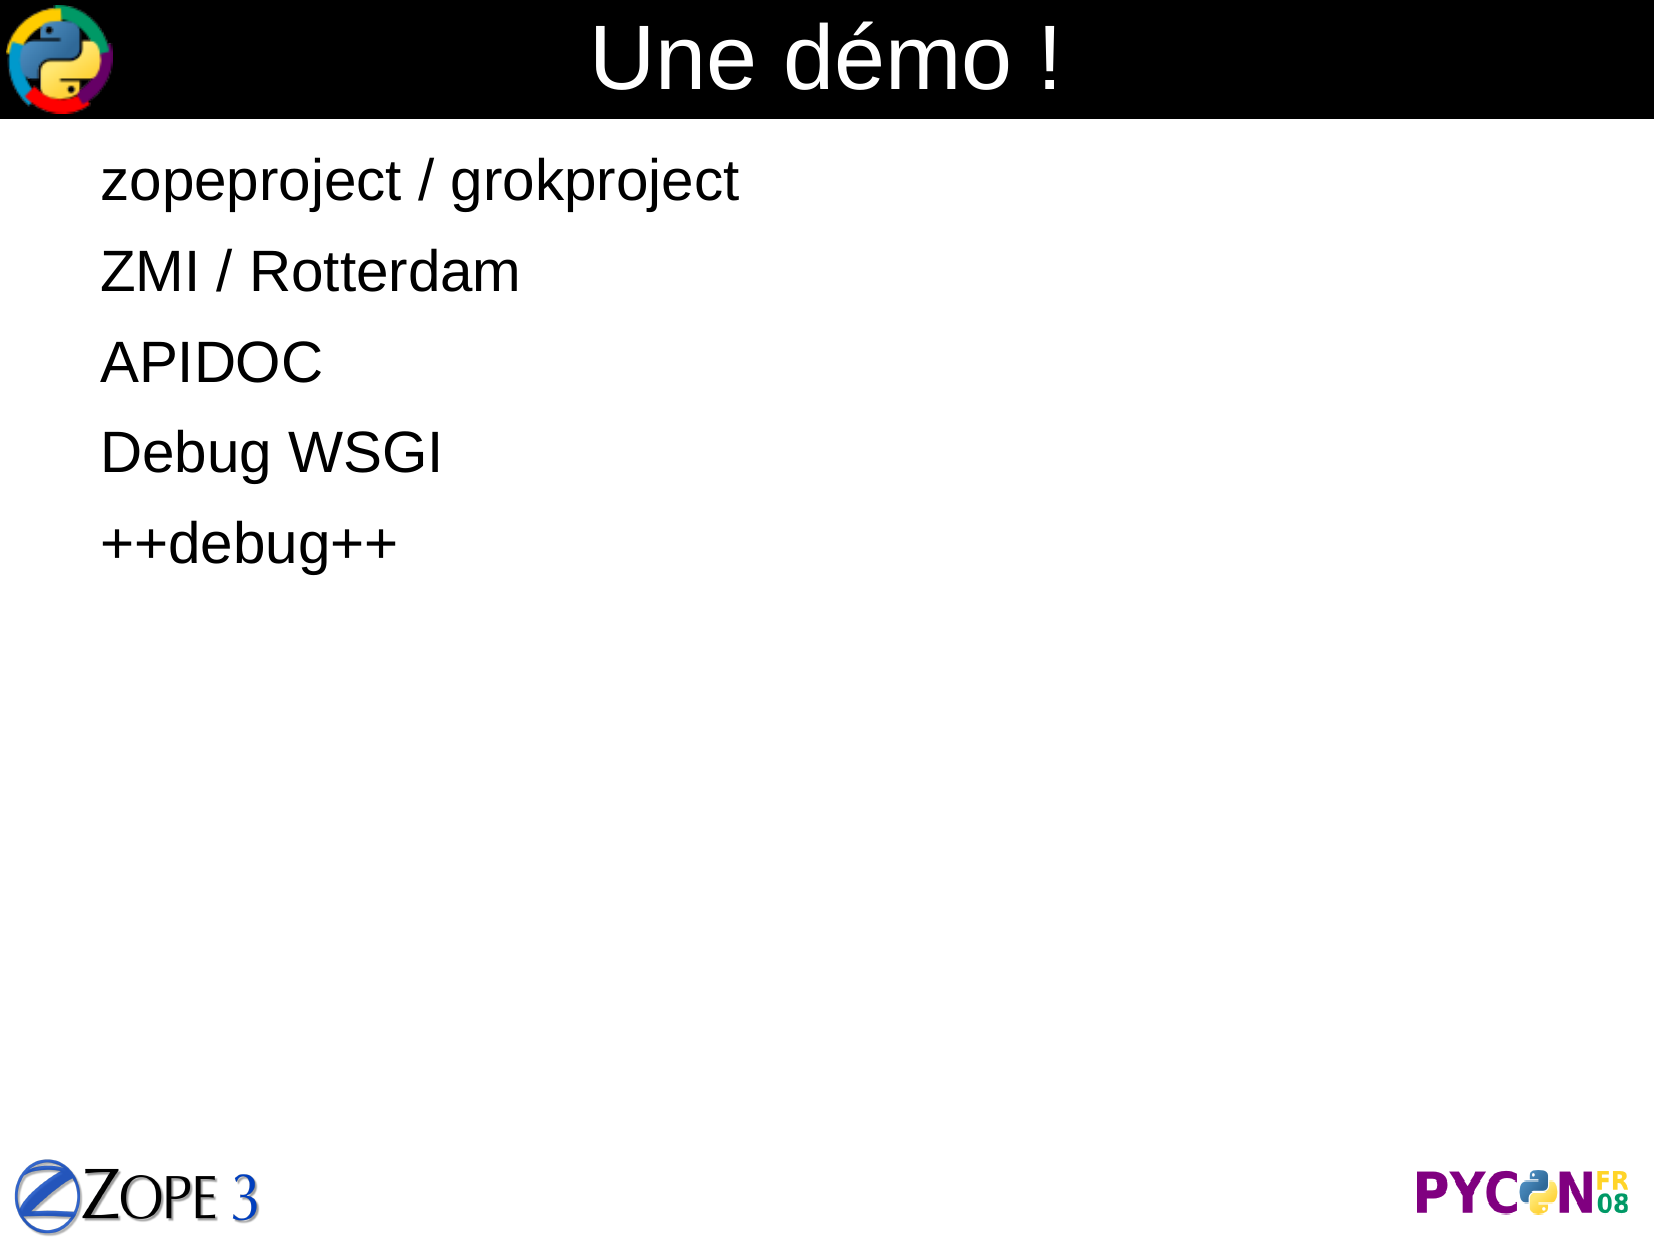

# Une démo !
zopeproject / grokproject
ZMI / Rotterdam
APIDOC
Debug WSGI
++debug++